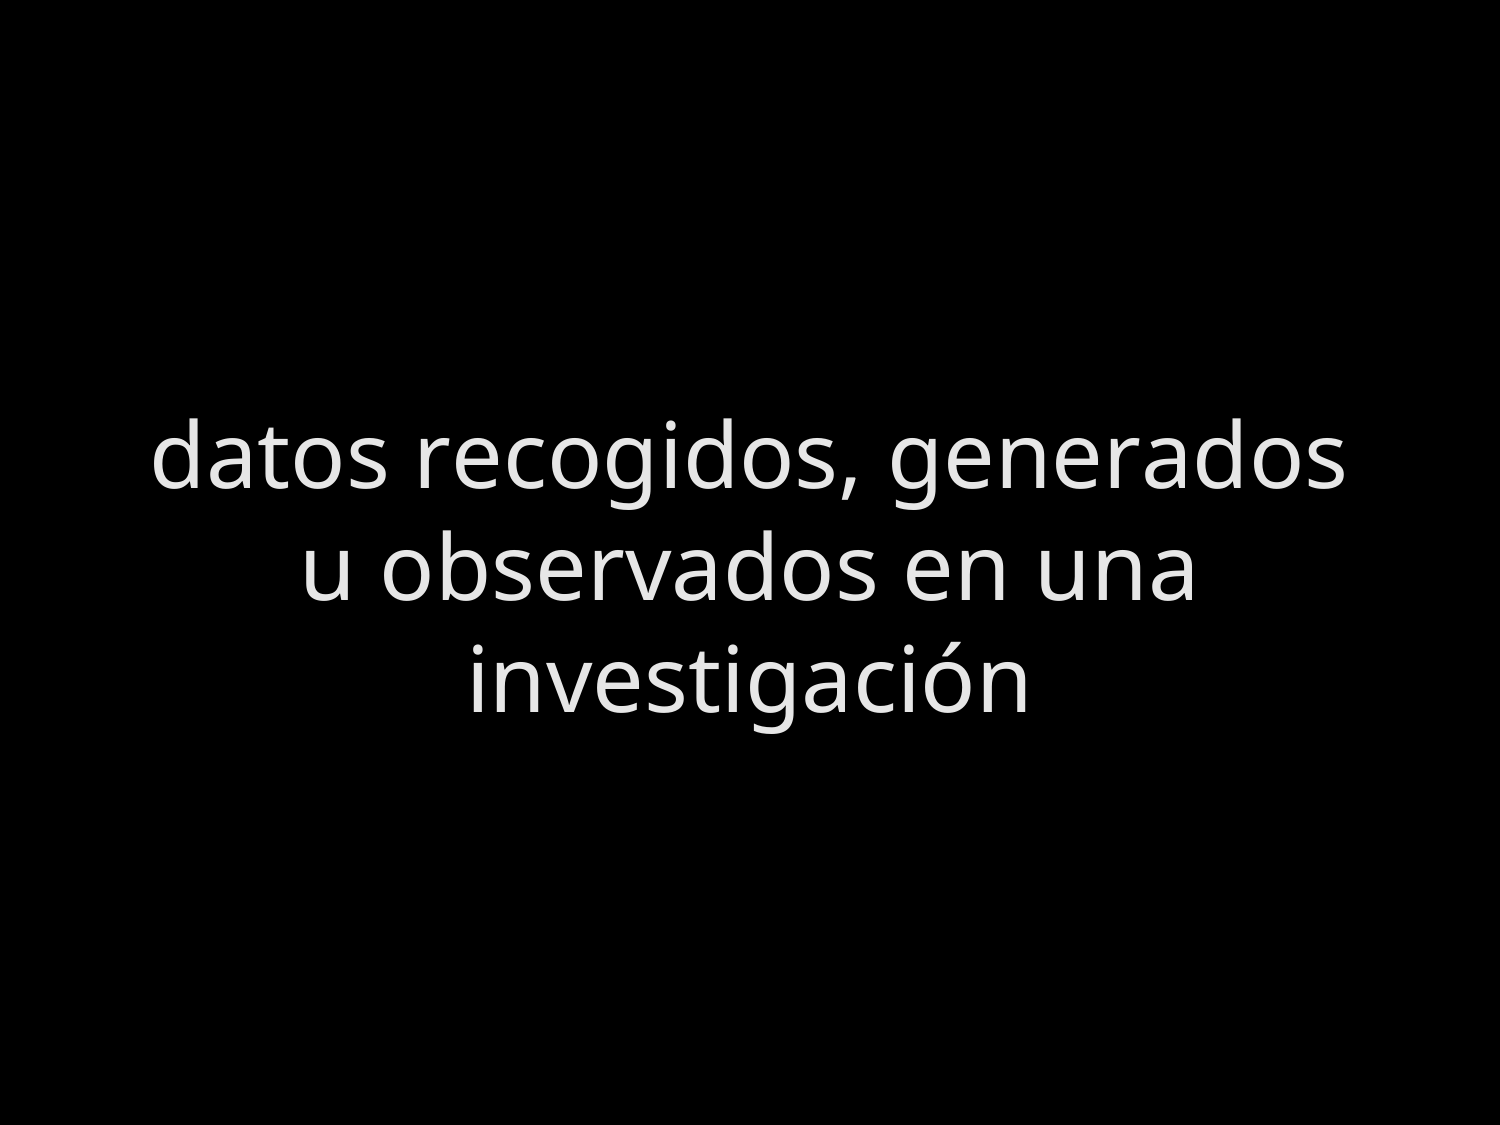

# datos recogidos, generados u observados en una investigación